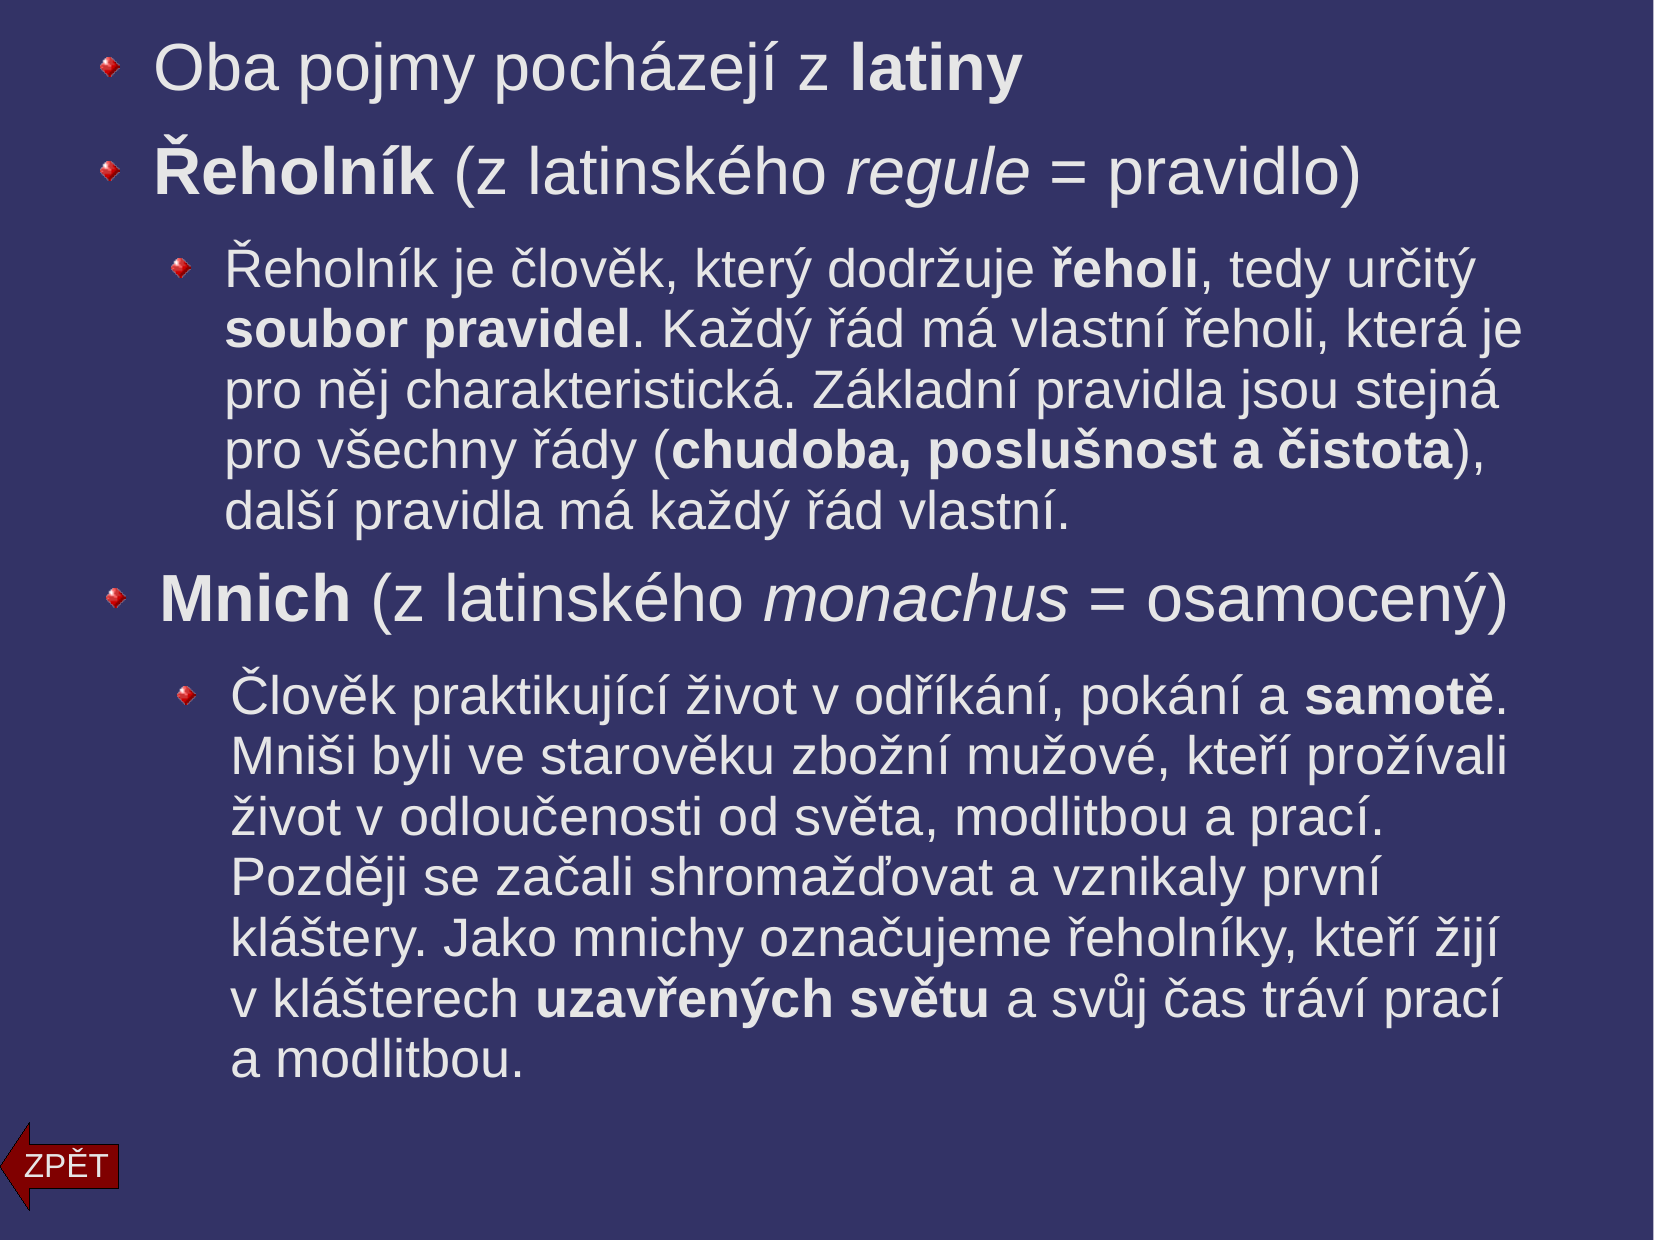

# Oba pojmy pocházejí z latiny
Řeholník (z latinského regule = pravidlo)
Řeholník je člověk, který dodržuje řeholi, tedy určitý soubor pravidel. Každý řád má vlastní řeholi, která je pro něj charakteristická. Základní pravidla jsou stejná pro všechny řády (chudoba, poslušnost a čistota), další pravidla má každý řád vlastní.
Mnich (z latinského monachus = osamocený)
Člověk praktikující život v odříkání, pokání a samotě. Mniši byli ve starověku zbožní mužové, kteří prožívali život v odloučenosti od světa, modlitbou a prací. Později se začali shromažďovat a vznikaly první kláštery. Jako mnichy označujeme řeholníky, kteří žijí
v klášterech uzavřených světu a svůj čas tráví prací
a modlitbou.
ZPĚT